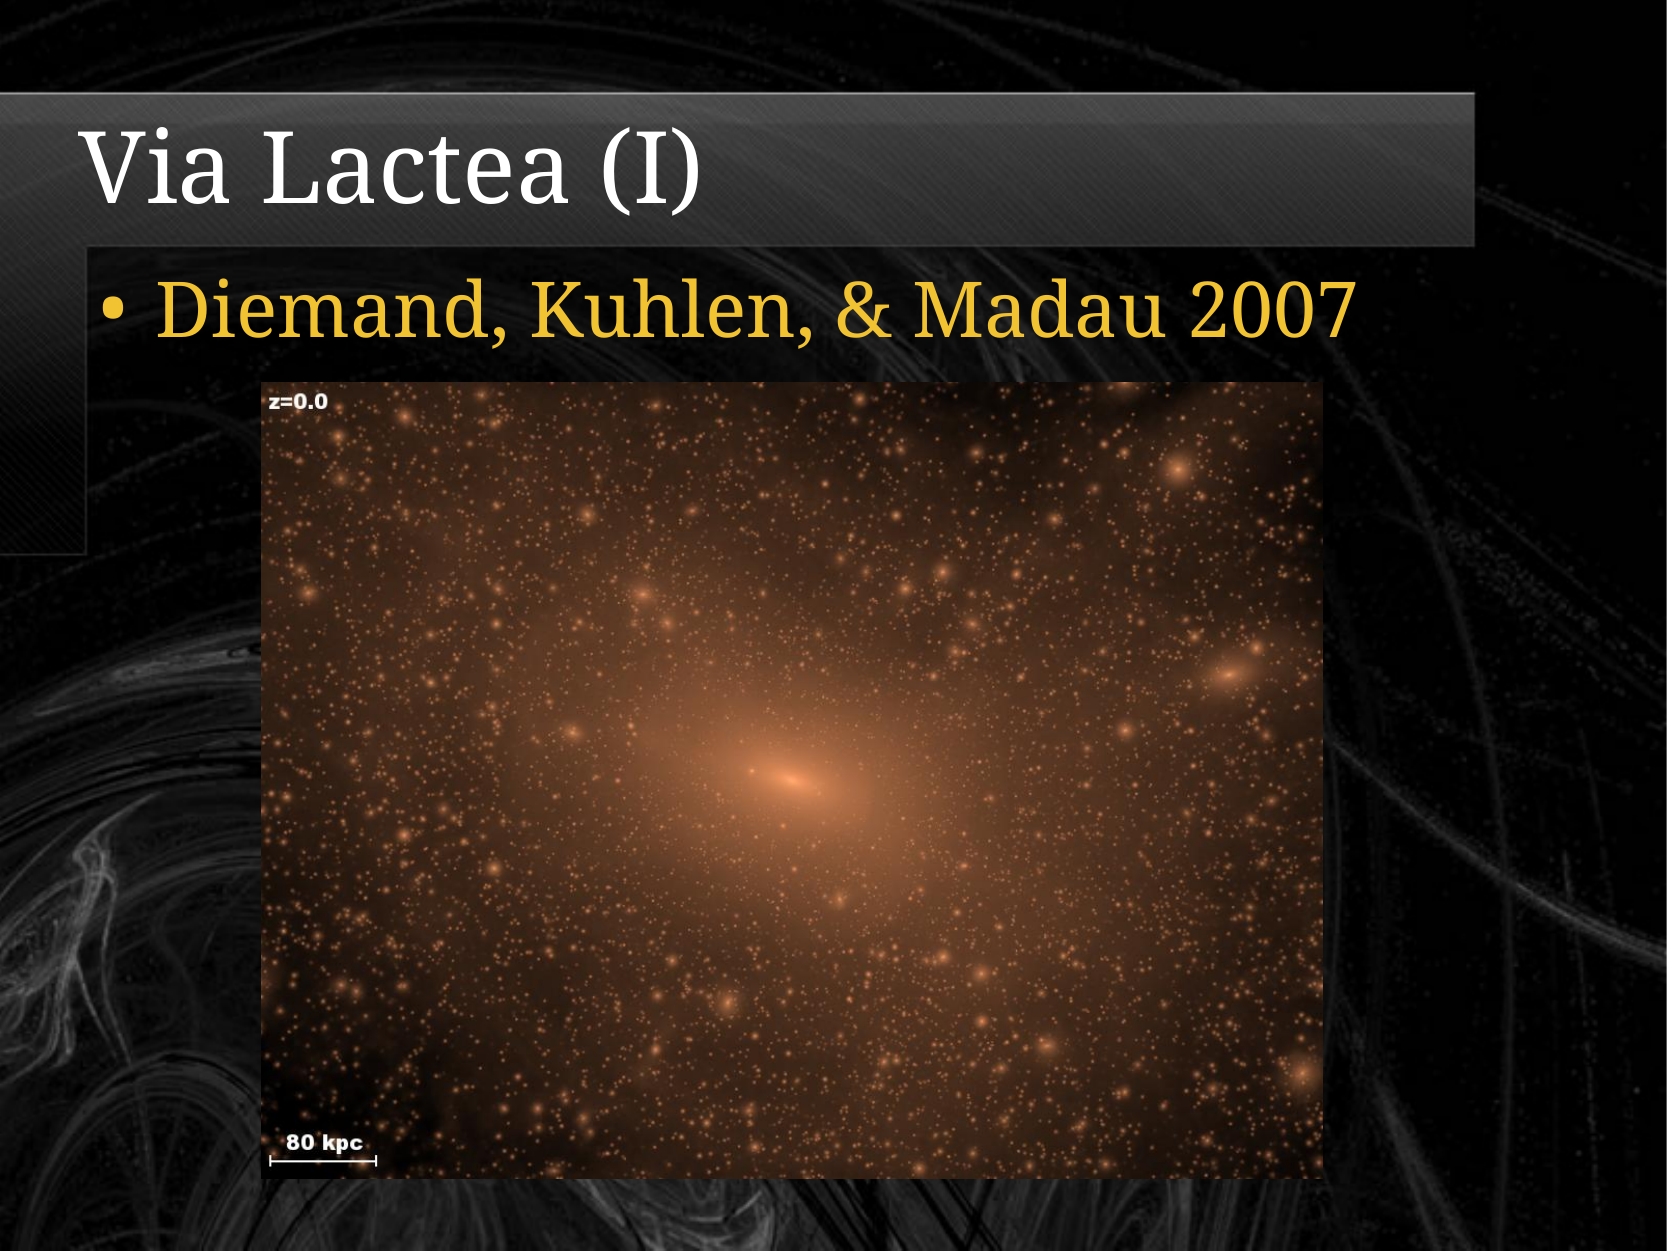

# Via Lactea (I)
Diemand, Kuhlen, & Madau 2007